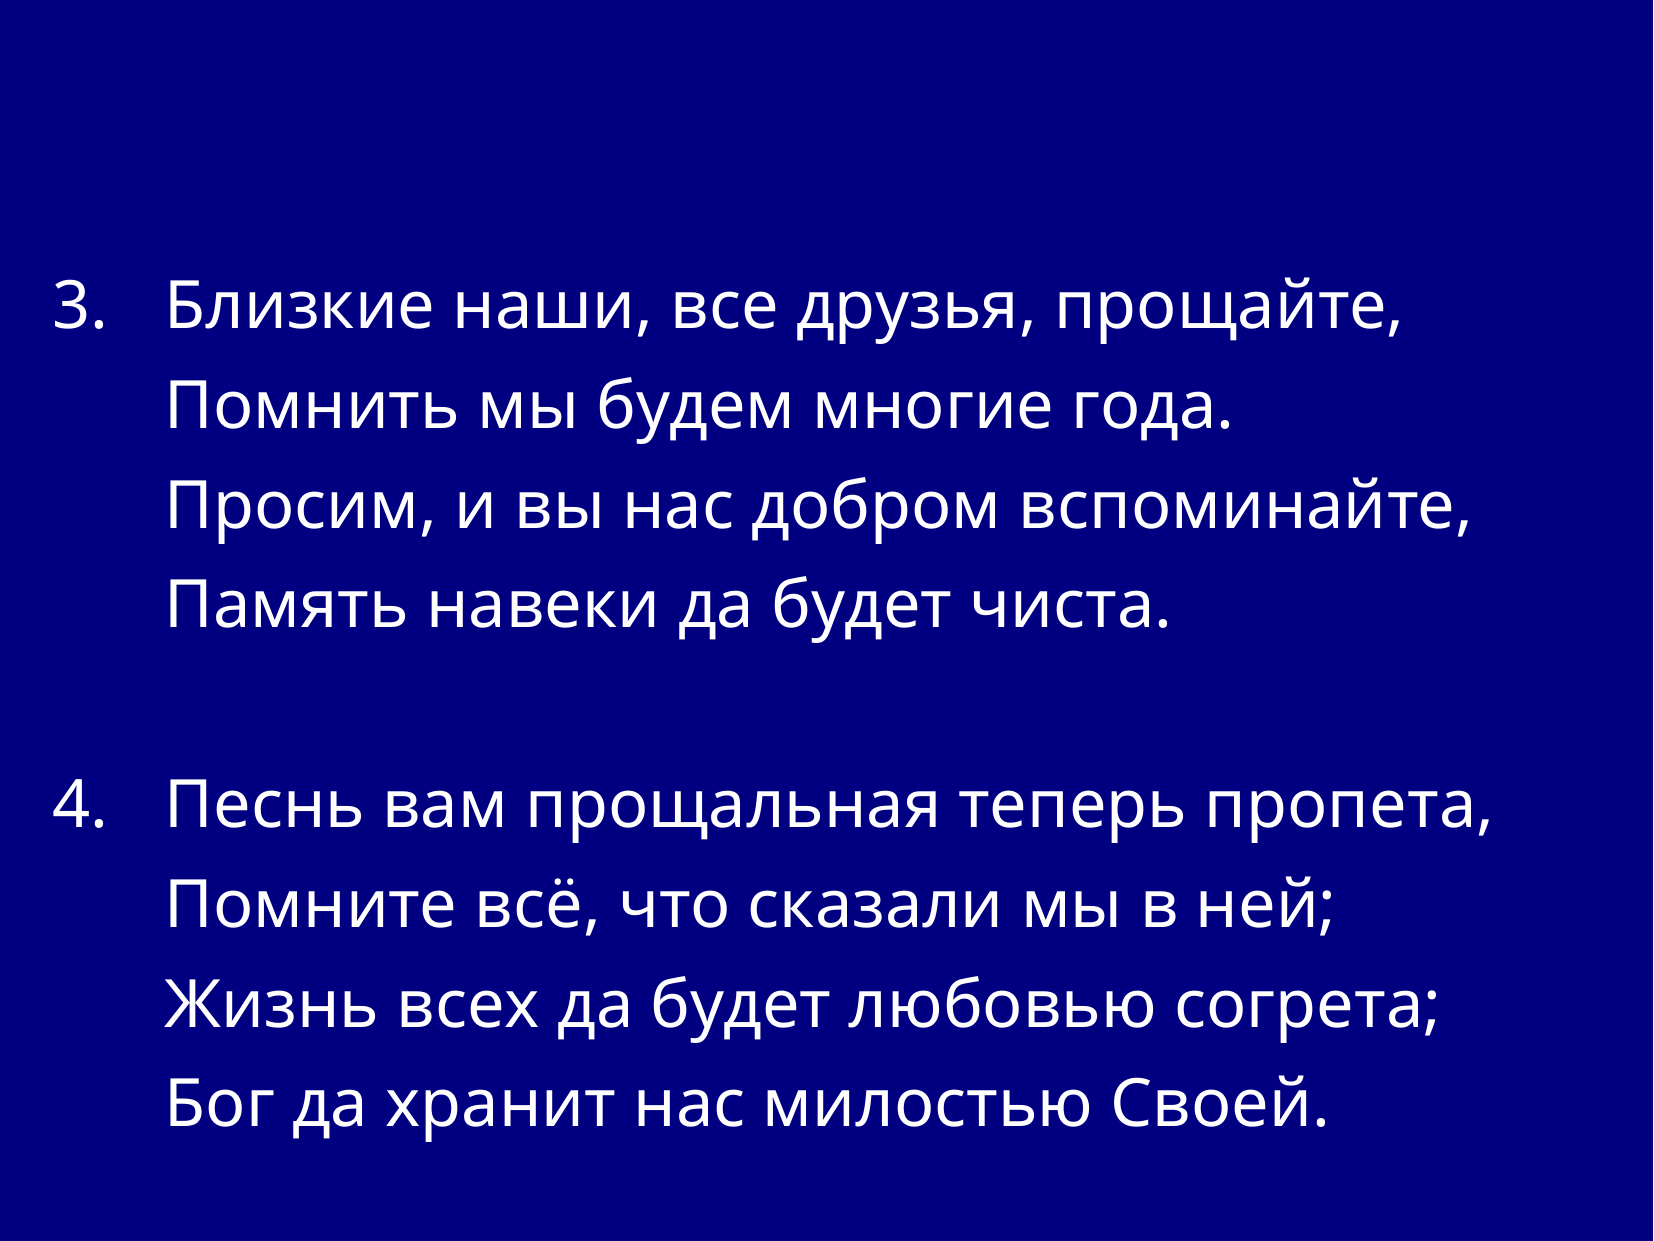

3.	Близкие наши, все друзья, прощайте,
	Помнить мы будем многие года.
	Просим, и вы нас добром вспоминайте,
	Память навеки да будет чиста.
4.	Песнь вам прощальная теперь пропета,
	Помните всё, что сказали мы в ней;
	Жизнь всех да будет любовью согрета;
	Бог да хранит нас милостью Своей.